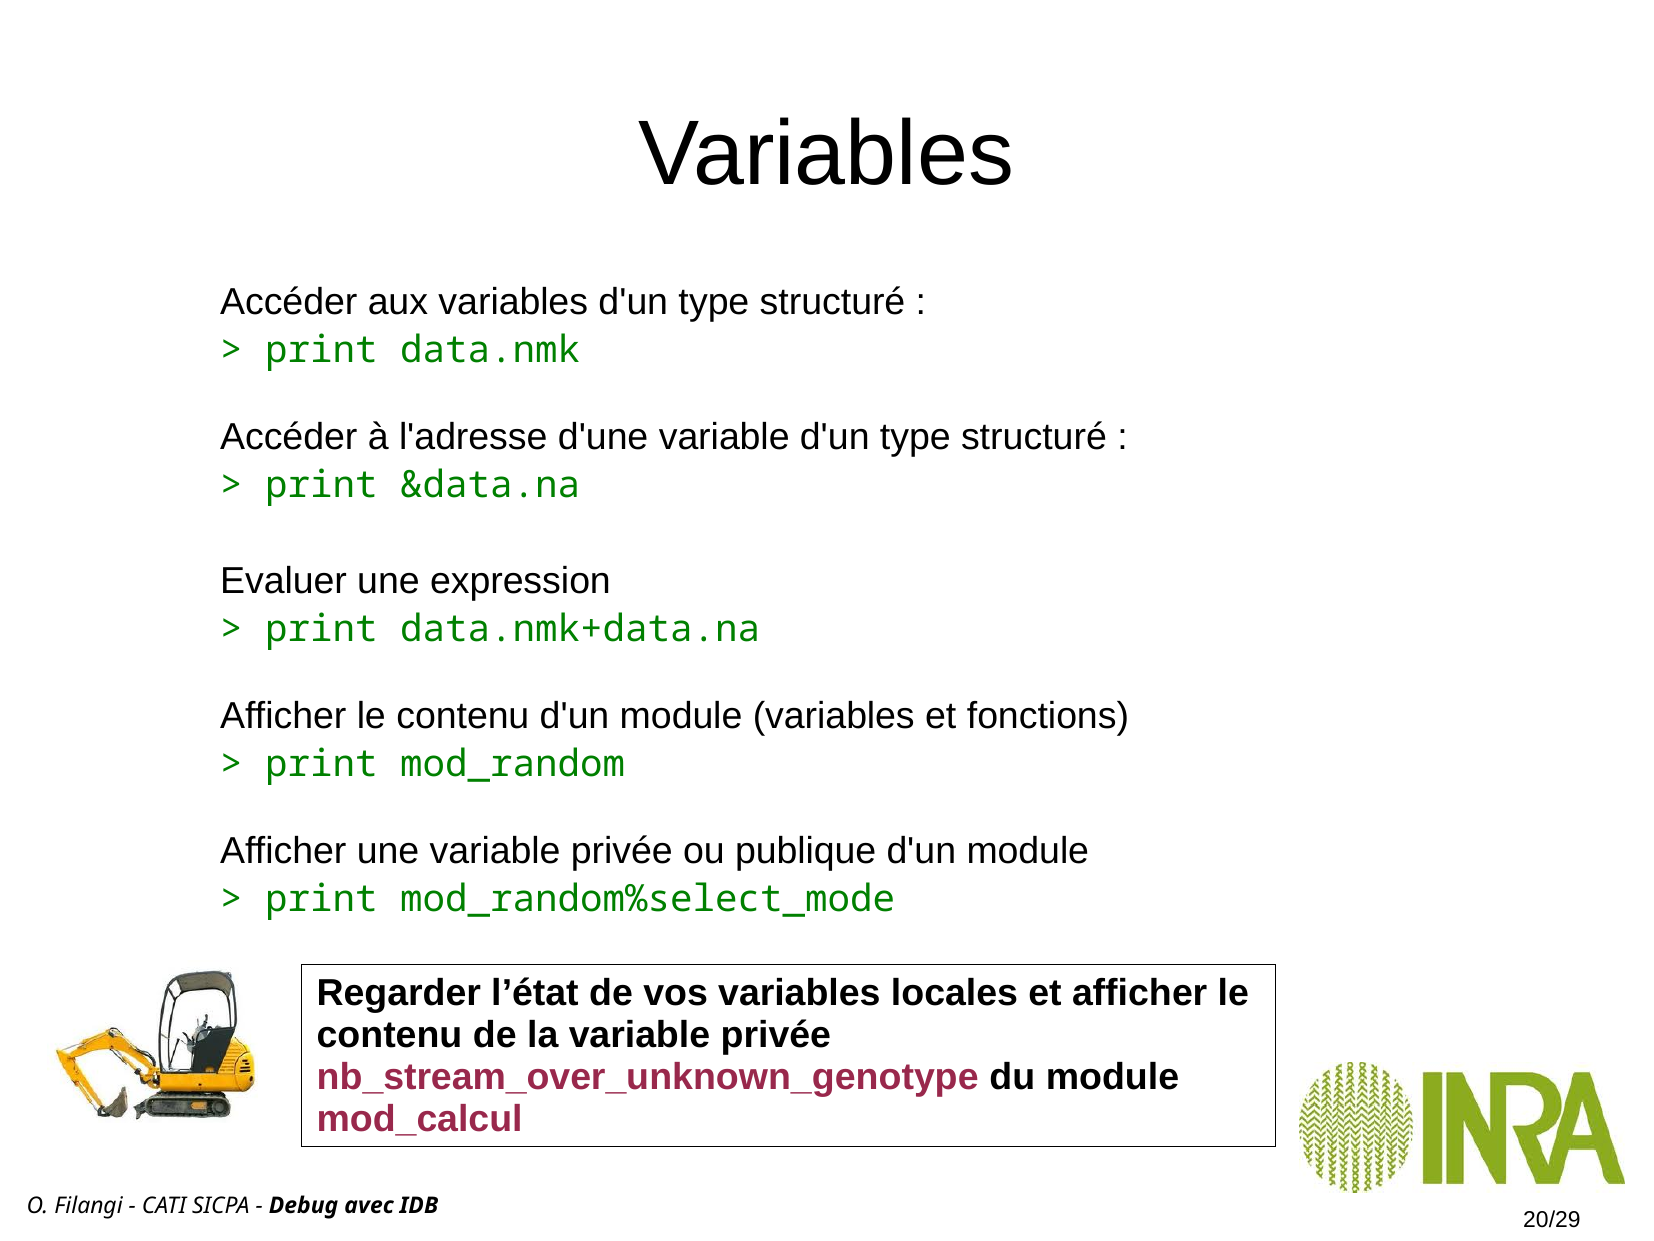

# Variables
Accéder aux variables d'un type structuré :
> print data.nmk
Accéder à l'adresse d'une variable d'un type structuré :
> print &data.na
Evaluer une expression
> print data.nmk+data.na
Afficher le contenu d'un module (variables et fonctions)
> print mod_random
Afficher une variable privée ou publique d'un module
> print mod_random%select_mode
Regarder l’état de vos variables locales et afficher le contenu de la variable privée nb_stream_over_unknown_genotype du module mod_calcul
 O. Filangi - CATI SICPA - Debug avec IDB